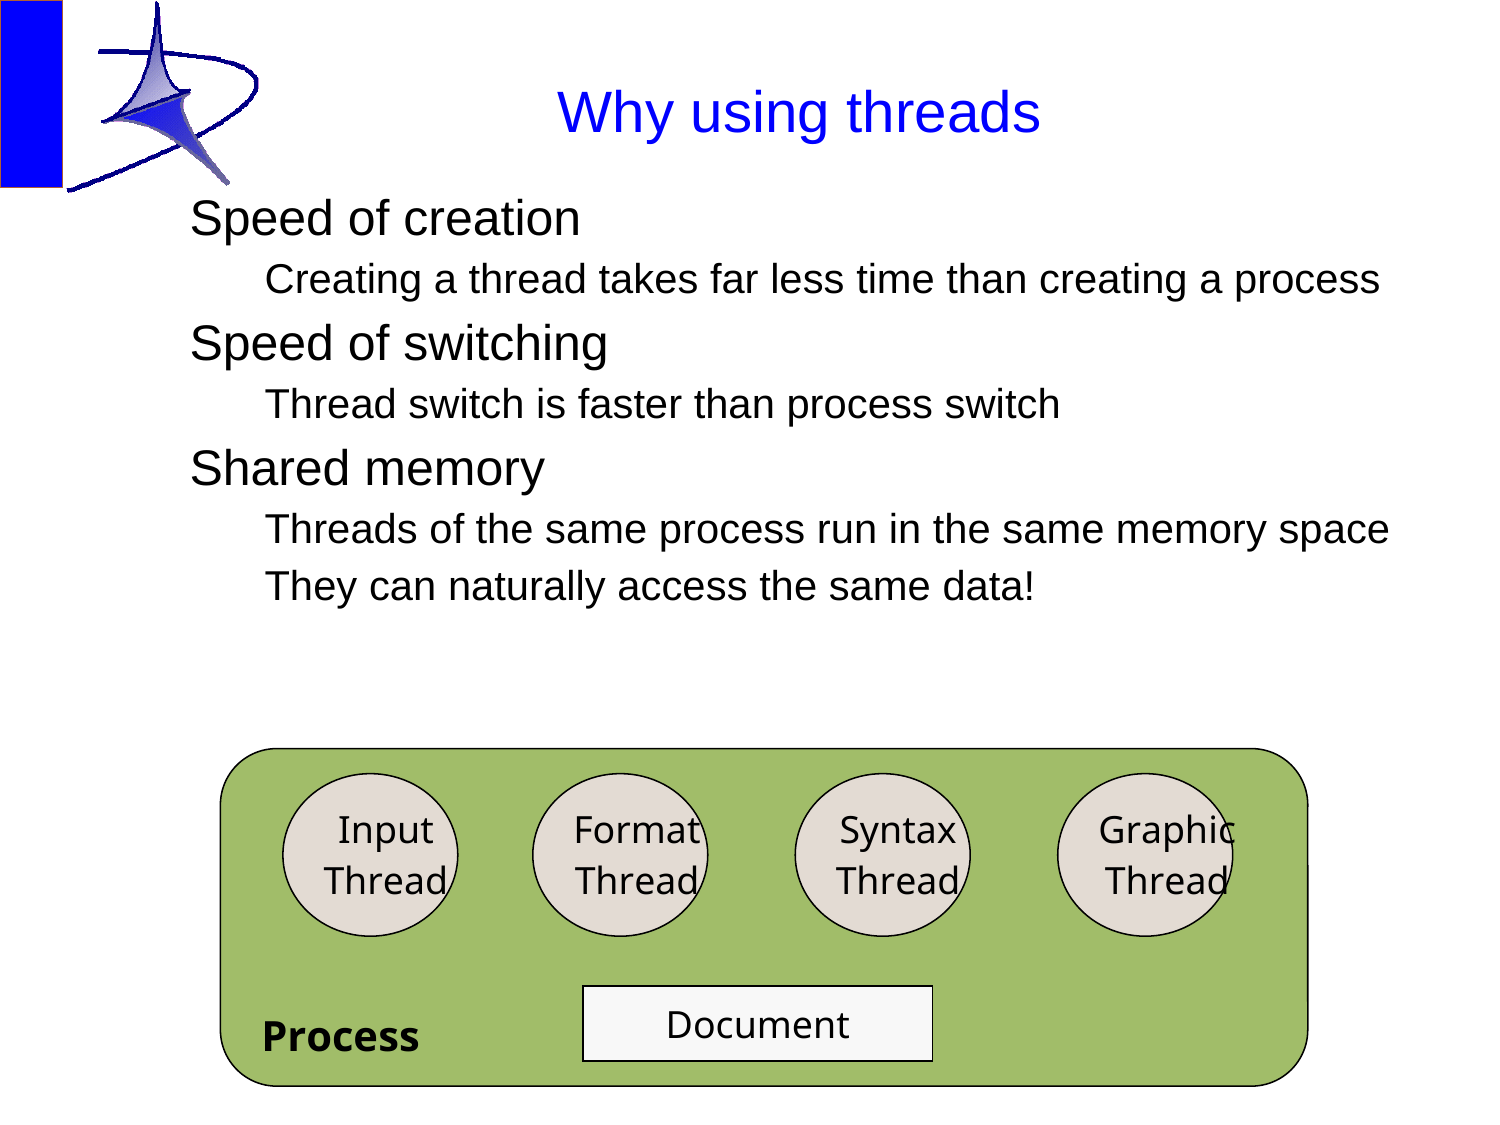

# Why using threads
Speed of creation
Creating a thread takes far less time than creating a process
Speed of switching
Thread switch is faster than process switch
Shared memory
Threads of the same process run in the same memory space
They can naturally access the same data!
Input
Thread
Format
Thread
Syntax
Thread
Graphic
Thread
Document
Process
STR A.A. 2007-2008